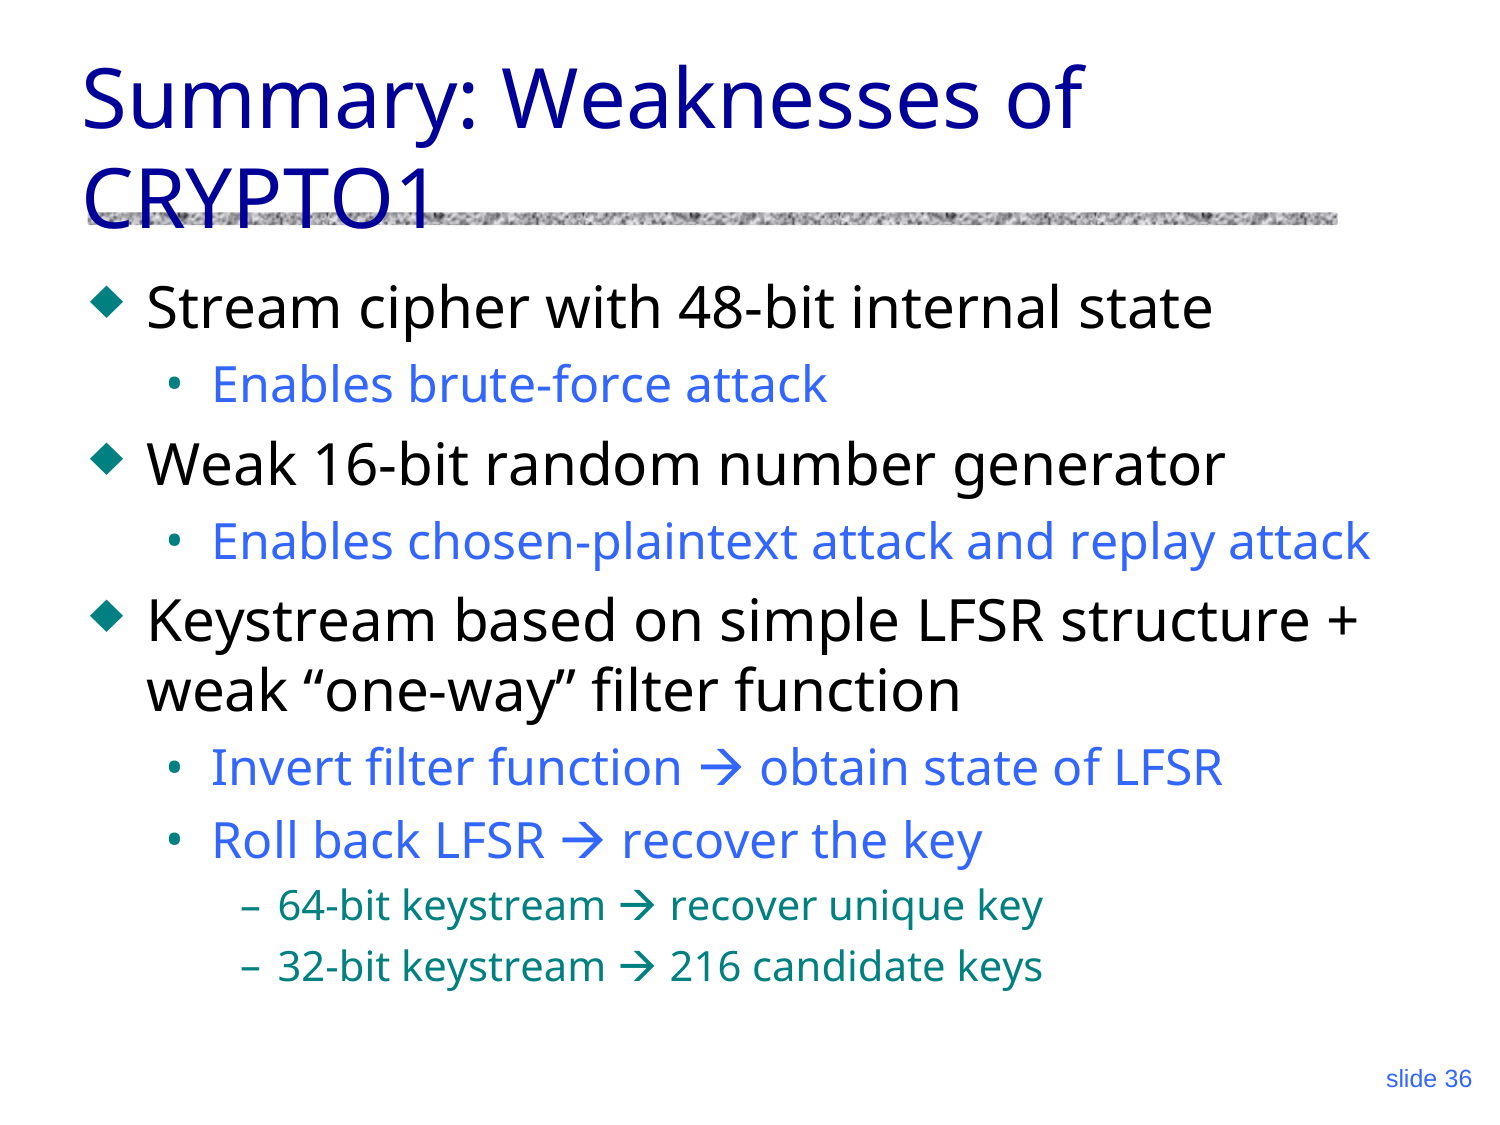

# Summary: Weaknesses of CRYPTO1
Stream cipher with 48-bit internal state
Enables brute-force attack
Weak 16-bit random number generator
Enables chosen-plaintext attack and replay attack
Keystream based on simple LFSR structure + weak “one-way” filter function
Invert filter function  obtain state of LFSR
Roll back LFSR  recover the key
64-bit keystream  recover unique key
32-bit keystream  216 candidate keys
slide